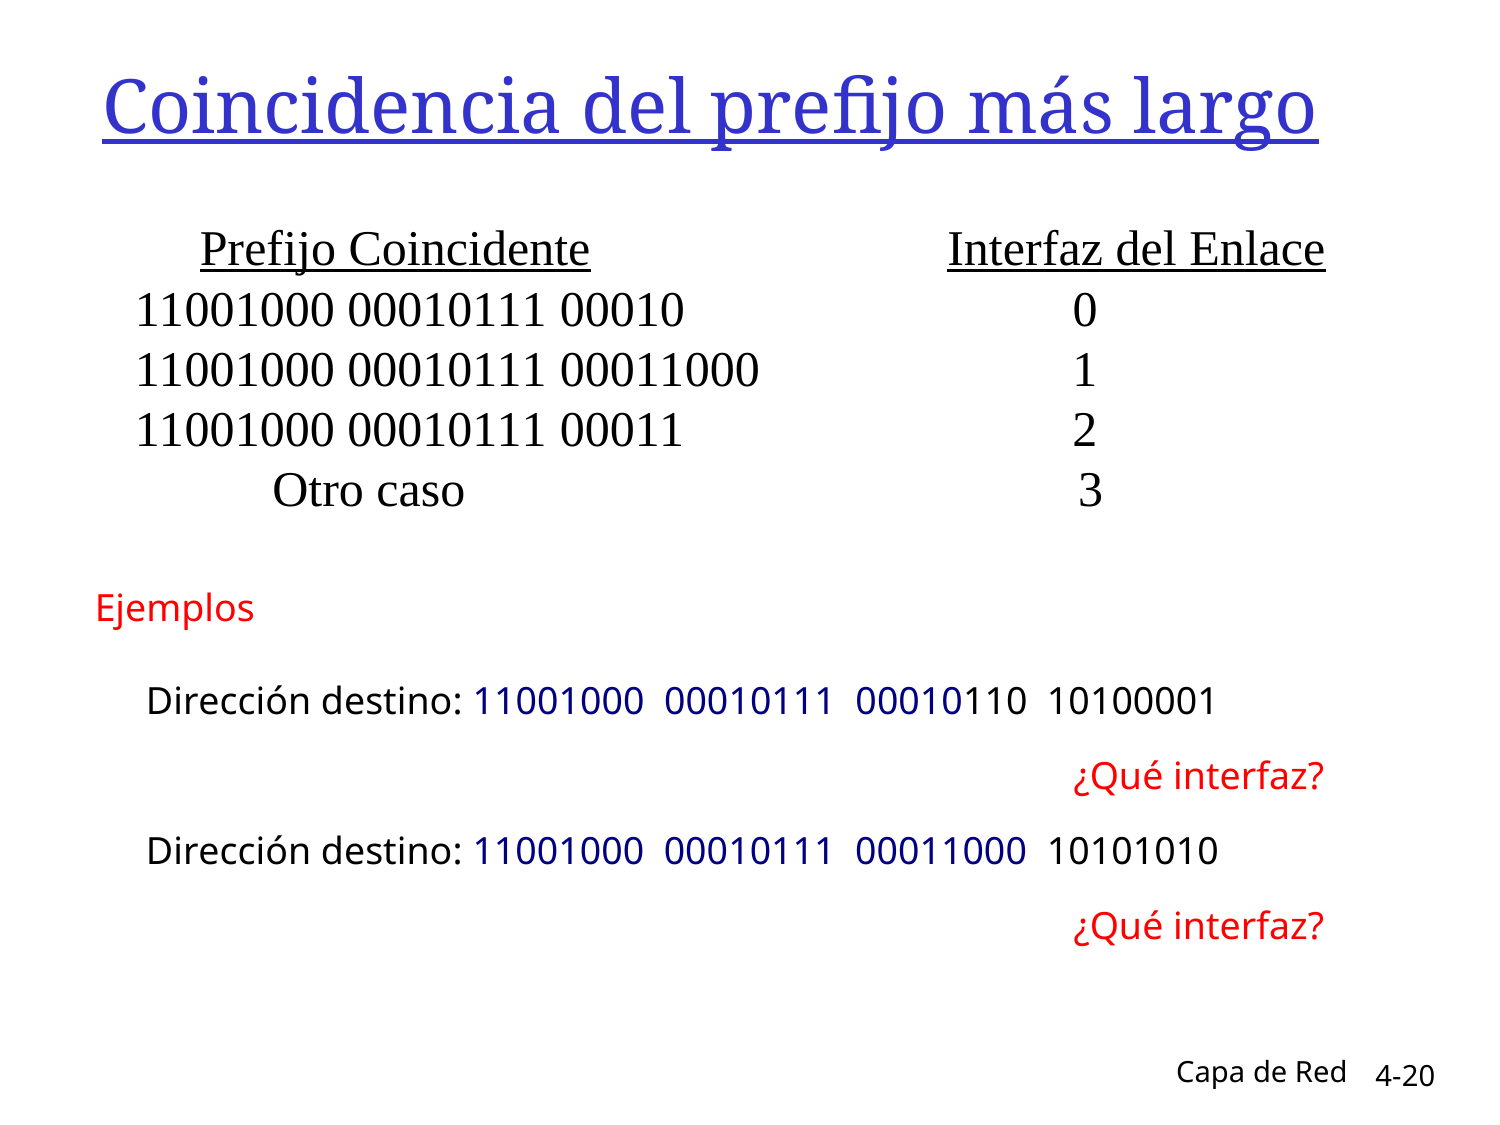

# Coincidencia del prefijo más largo
 Prefijo Coincidente 	 Interfaz del Enlace
11001000 00010111 00010 0
11001000 00010111 00011000 1
11001000 00010111 00011 2
 Otro caso 3
Ejemplos
Dirección destino: 11001000 00010111 00010110 10100001
¿Qué interfaz?
Dirección destino: 11001000 00010111 00011000 10101010
¿Qué interfaz?